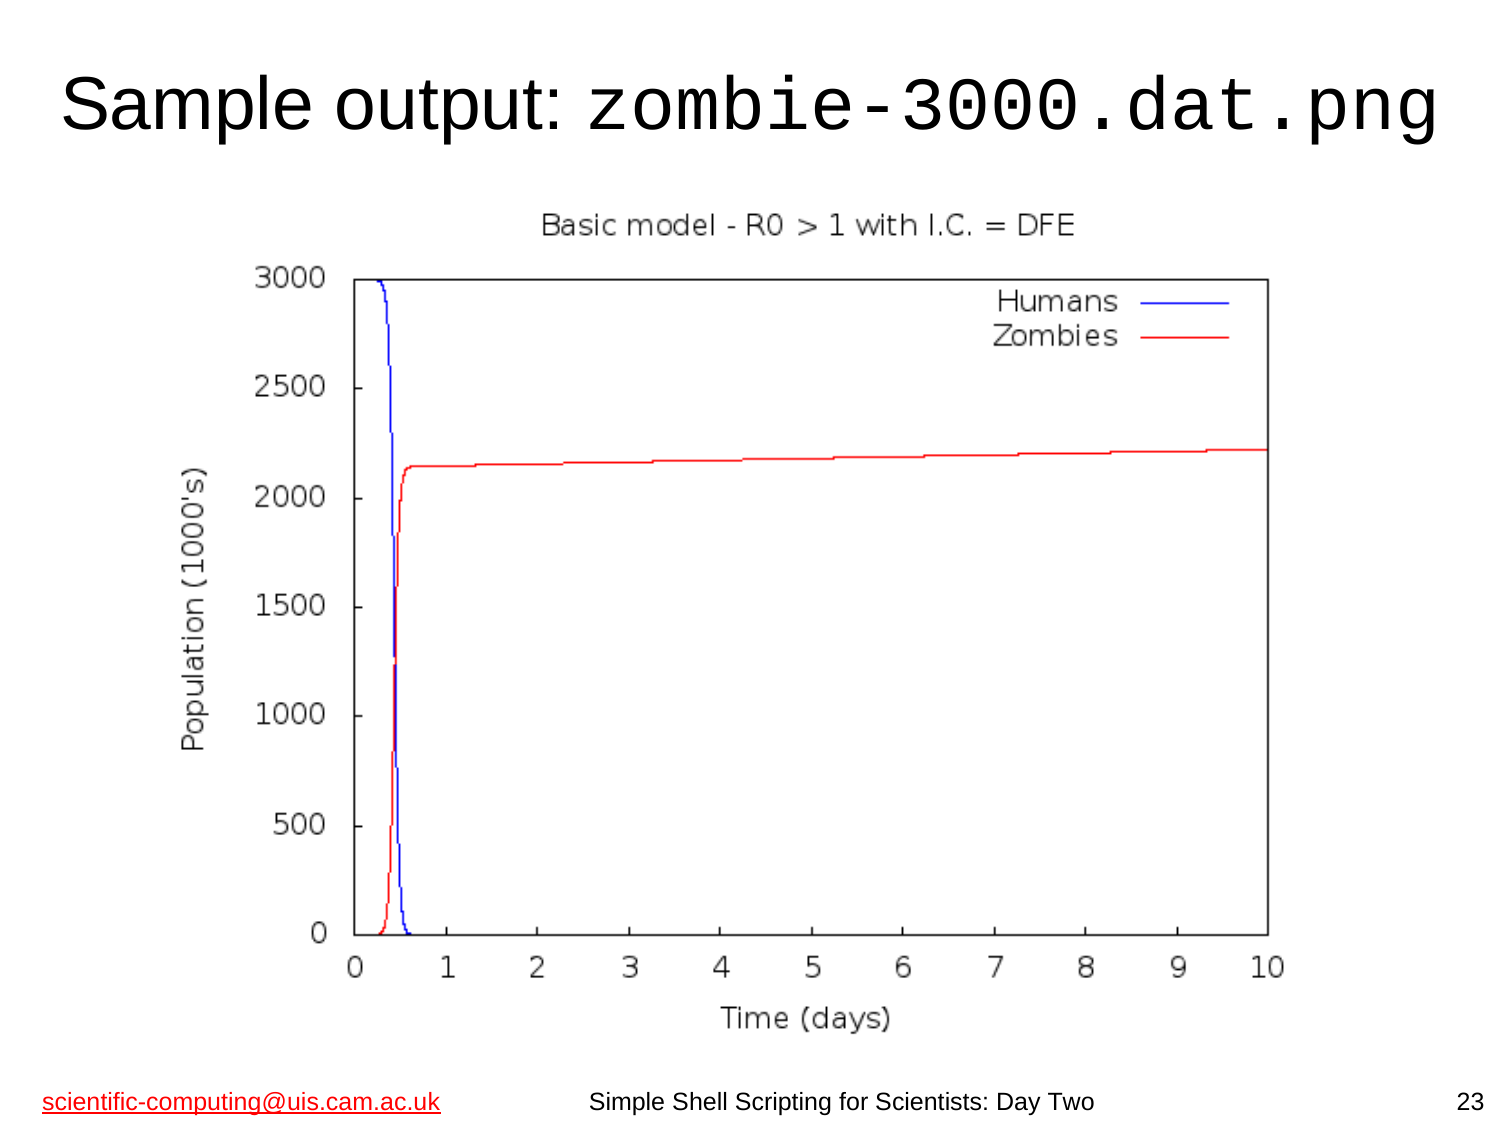

# Sample output: zombie-3000.dat.png
escience-support@ucs.cam.ac.uk	Simple Shell Scripting for Scientists: Day Two
23